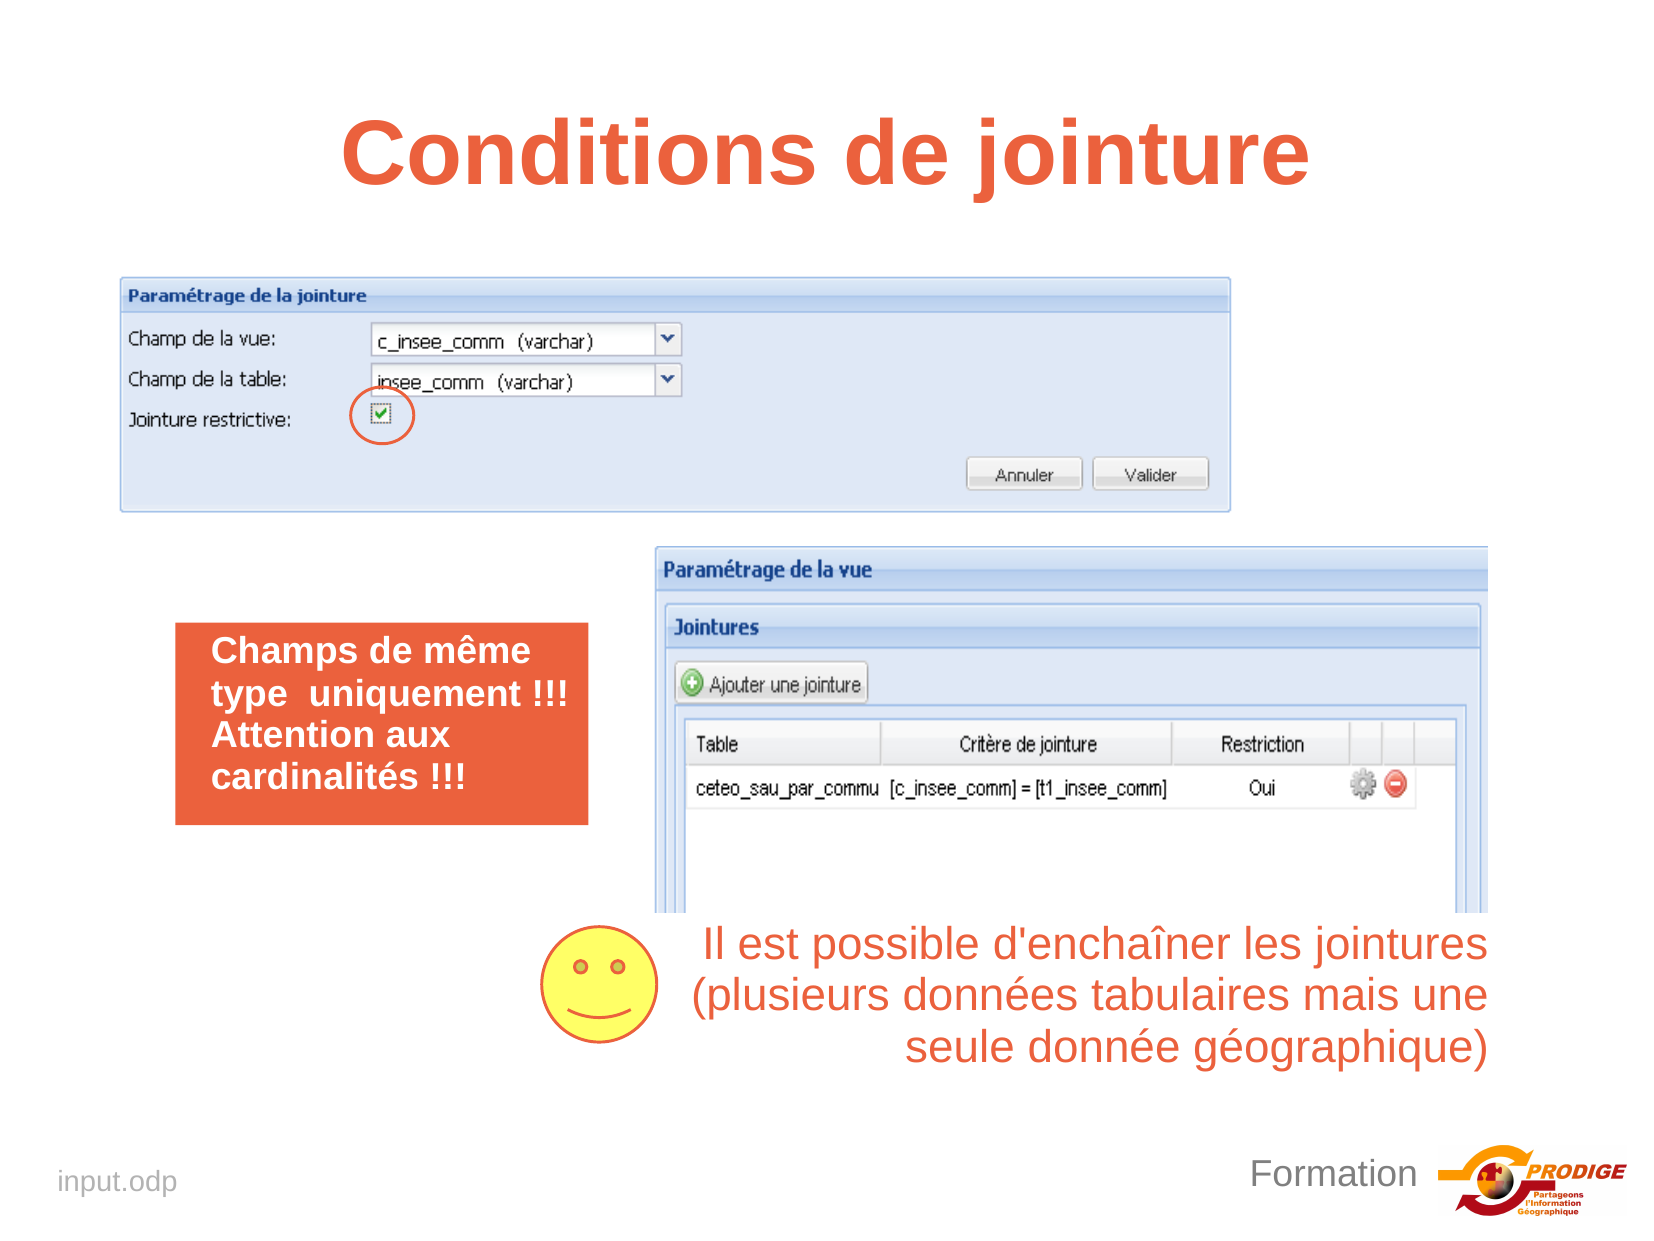

# Conditions de jointure
Champs de même type uniquement !!!
Attention aux cardinalités !!!
Il est possible d'enchaîner les jointures (plusieurs données tabulaires mais une seule donnée géographique)